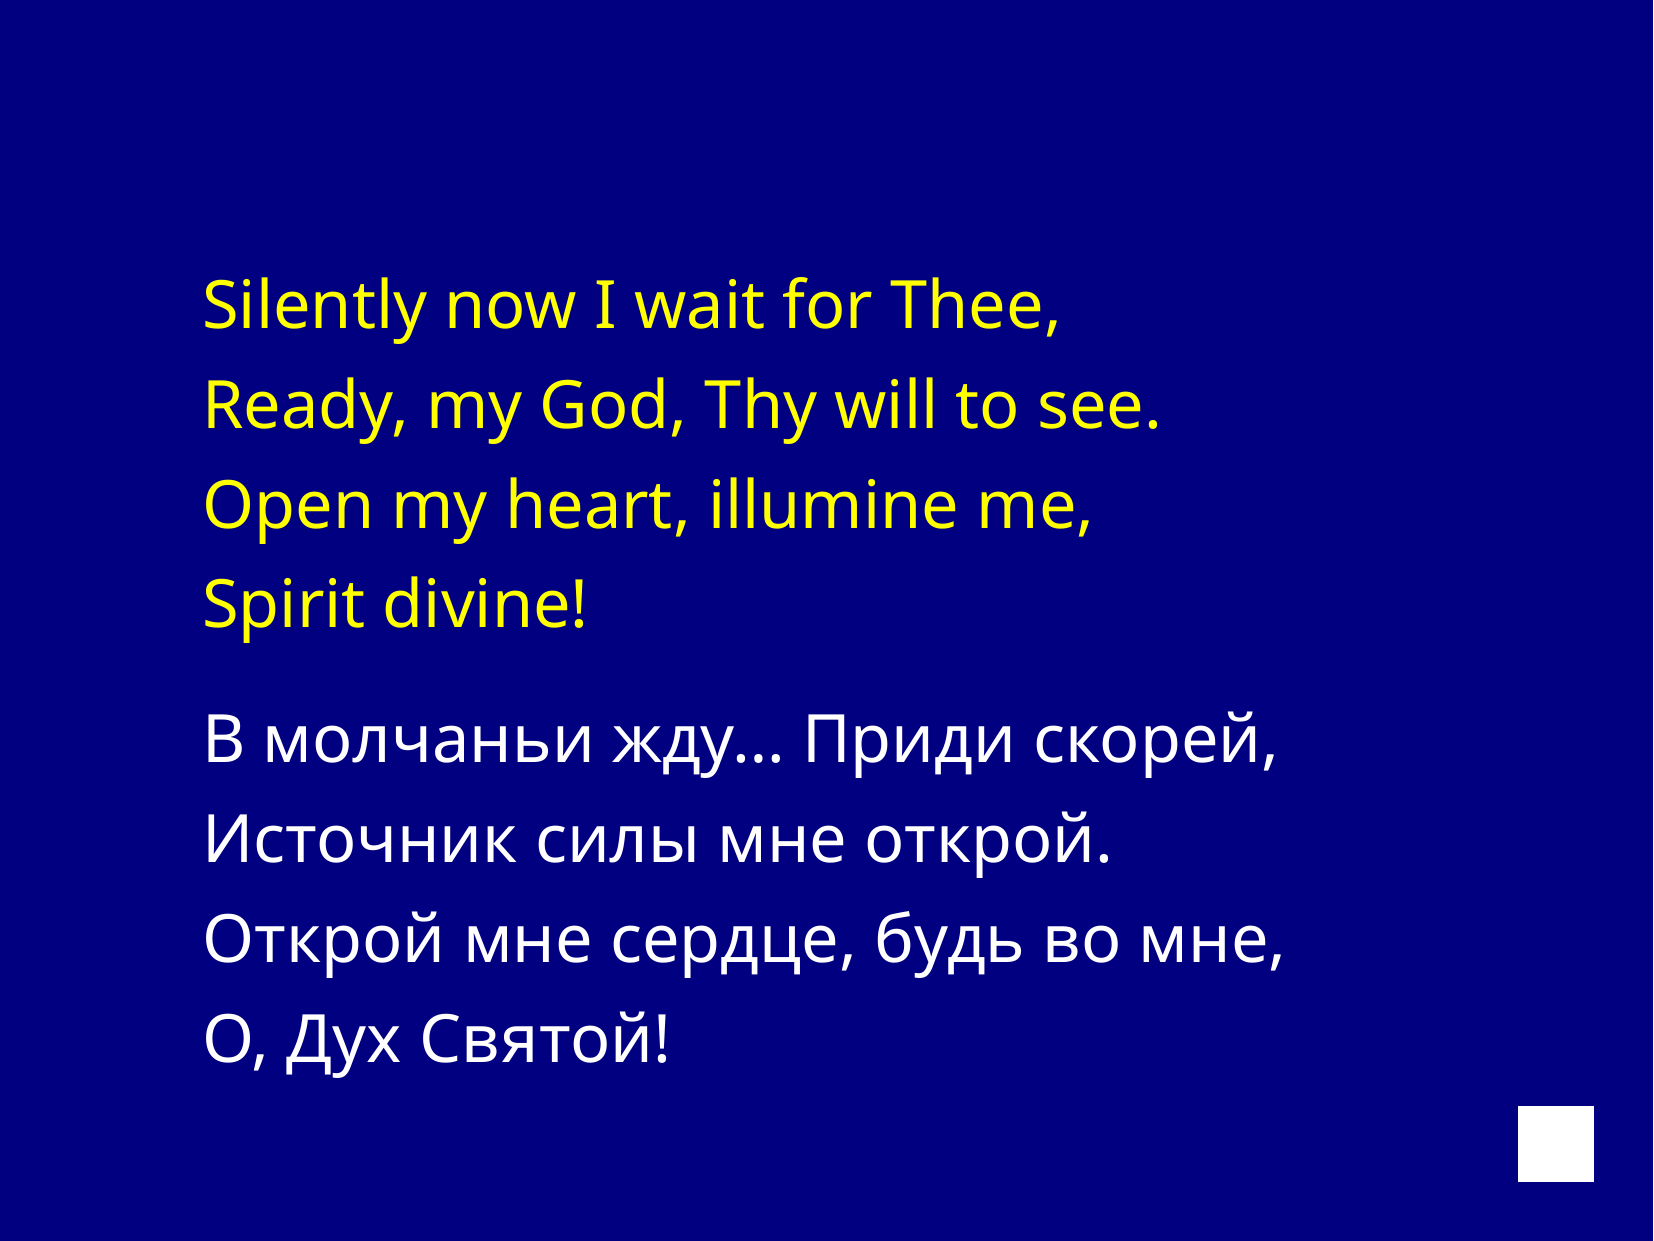

Silently now I wait for Thee,
	Ready, my God, Thy will to see.
	Open my heart, illumine me,
	Spirit divine!
	В молчаньи жду… Приди скорей,
	Источник силы мне открой.
	Открой мне сердце, будь во мне,
	О, Дух Святой!